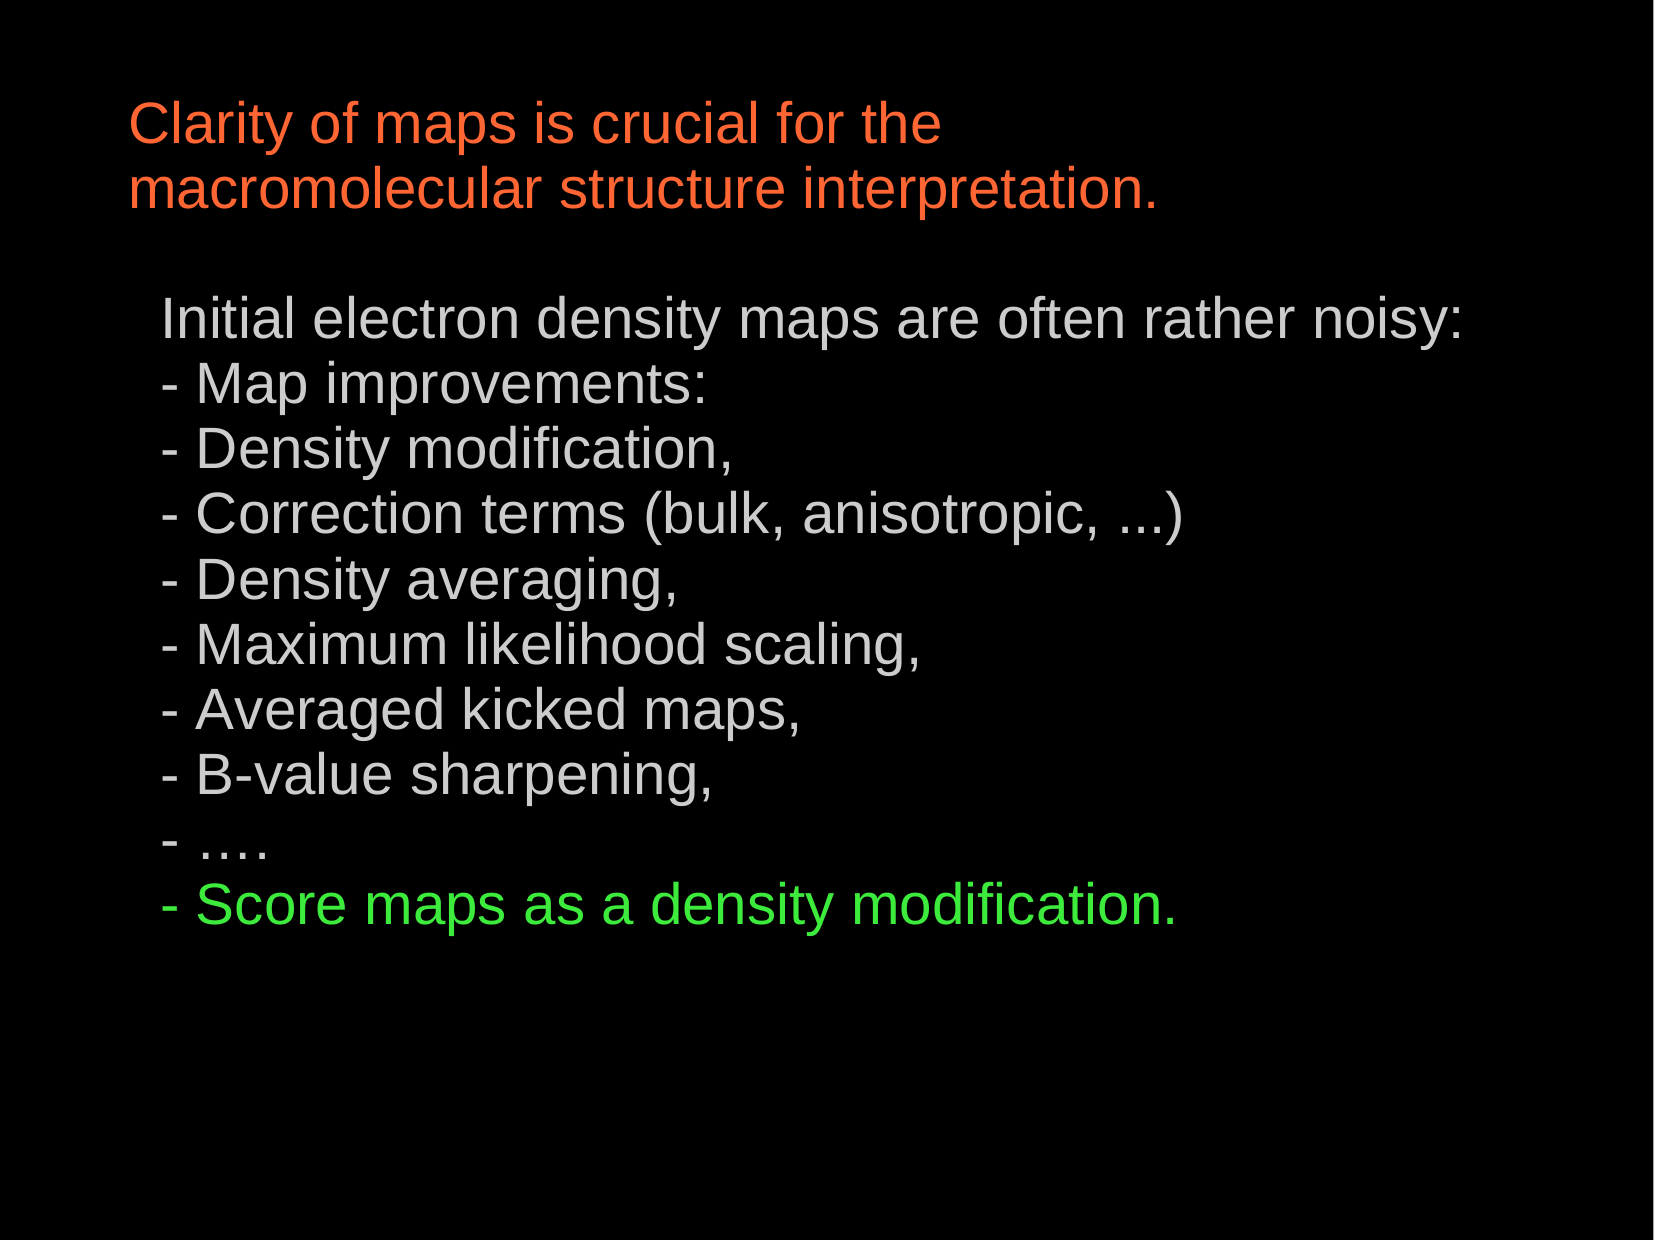

Clarity of maps is crucial for the macromolecular structure interpretation.
# Initial electron density maps are often rather noisy:
- Map improvements:
- Density modification,
- Correction terms (bulk, anisotropic, ...)
- Density averaging,
- Maximum likelihood scaling,
- Averaged kicked maps,
- B-value sharpening,
- ….
- Score maps as a density modification.